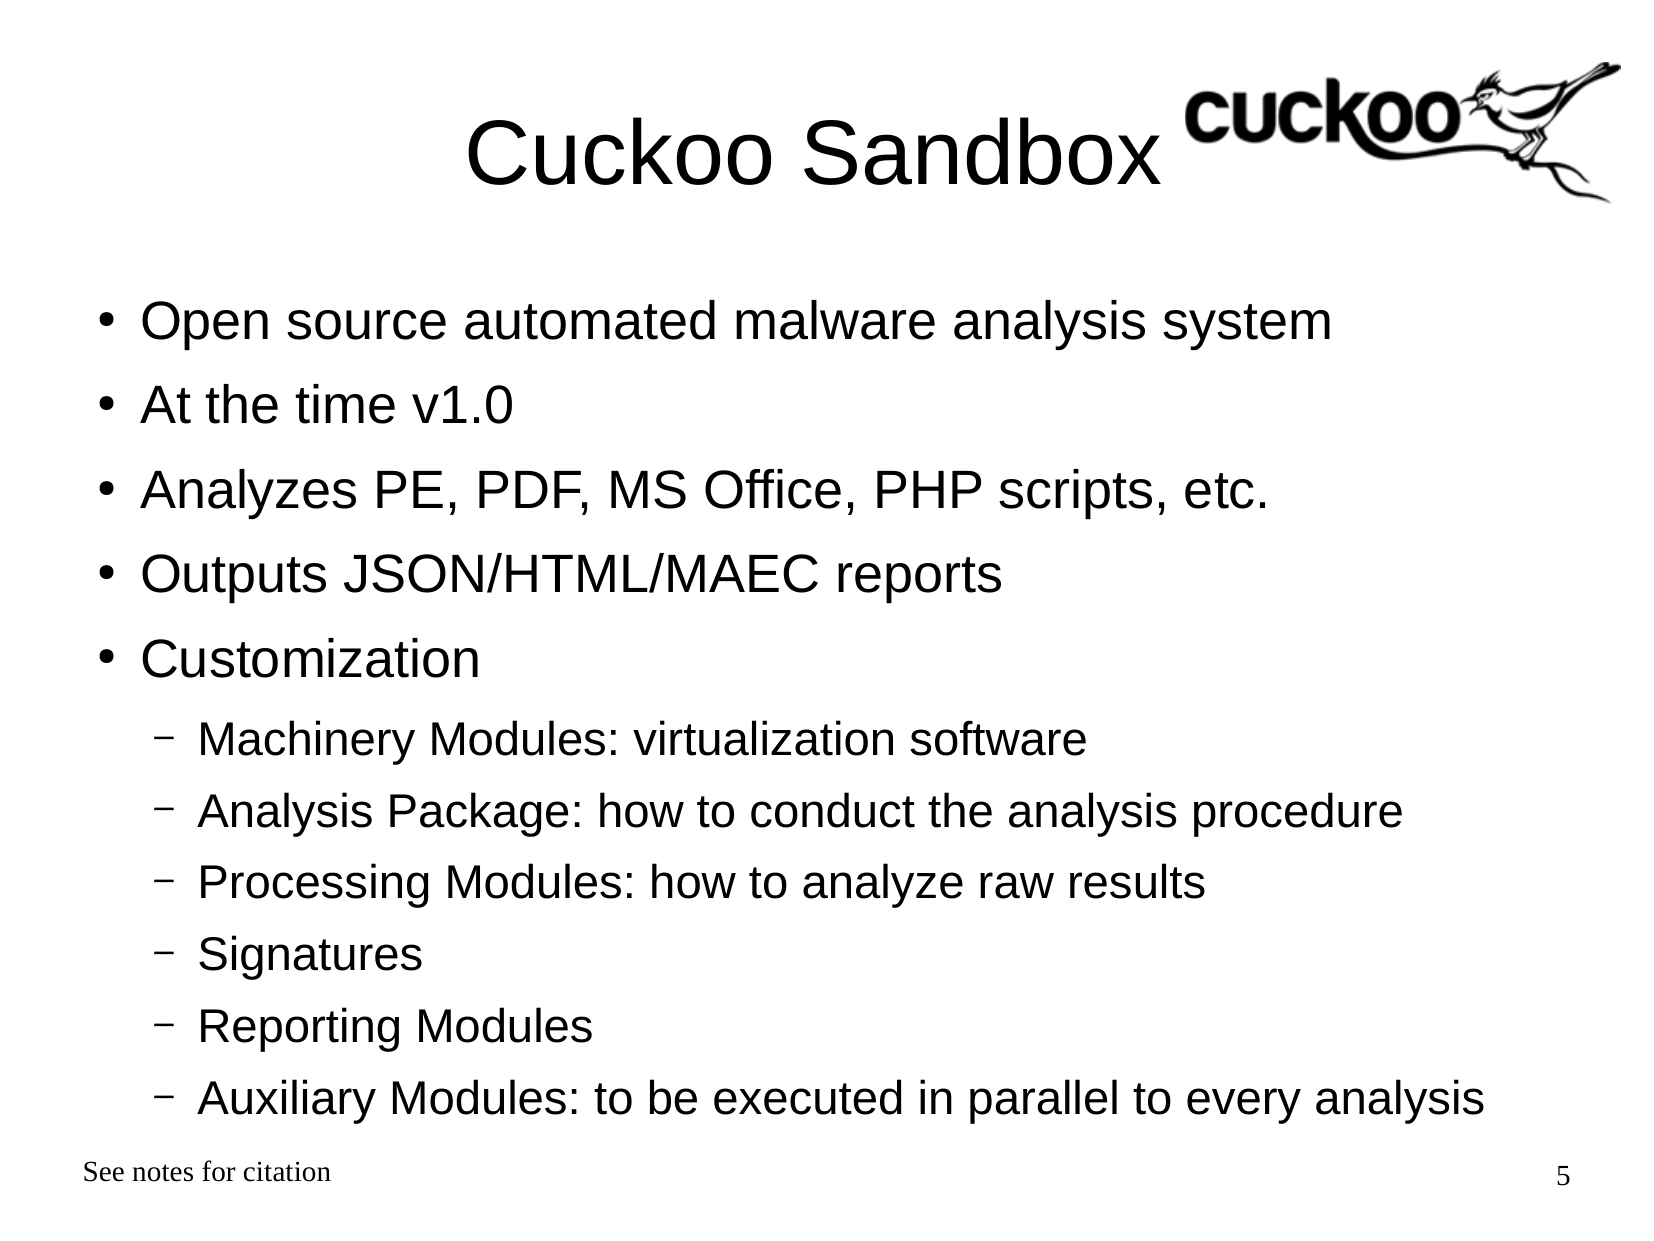

# Cuckoo Sandbox
Open source automated malware analysis system
At the time v1.0
Analyzes PE, PDF, MS Office, PHP scripts, etc.
Outputs JSON/HTML/MAEC reports
Customization
Machinery Modules: virtualization software
Analysis Package: how to conduct the analysis procedure
Processing Modules: how to analyze raw results
Signatures
Reporting Modules
Auxiliary Modules: to be executed in parallel to every analysis
See notes for citation
5